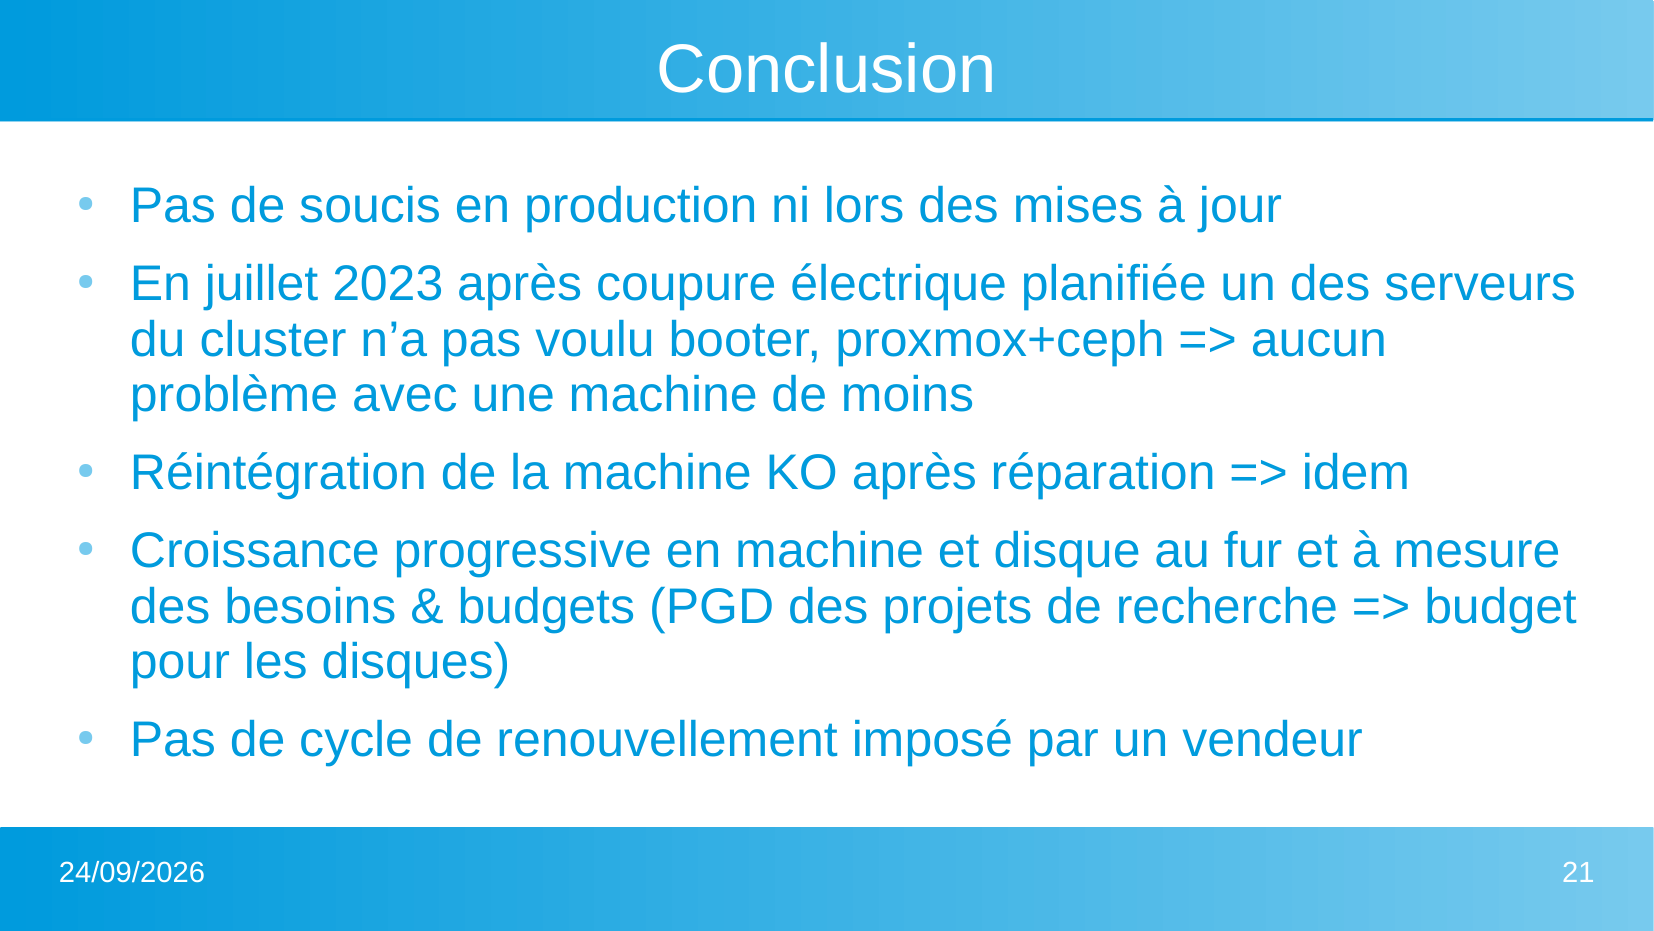

# Conclusion
Pas de soucis en production ni lors des mises à jour
En juillet 2023 après coupure électrique planifiée un des serveurs du cluster n’a pas voulu booter, proxmox+ceph => aucun problème avec une machine de moins
Réintégration de la machine KO après réparation => idem
Croissance progressive en machine et disque au fur et à mesure des besoins & budgets (PGD des projets de recherche => budget pour les disques)
Pas de cycle de renouvellement imposé par un vendeur
21